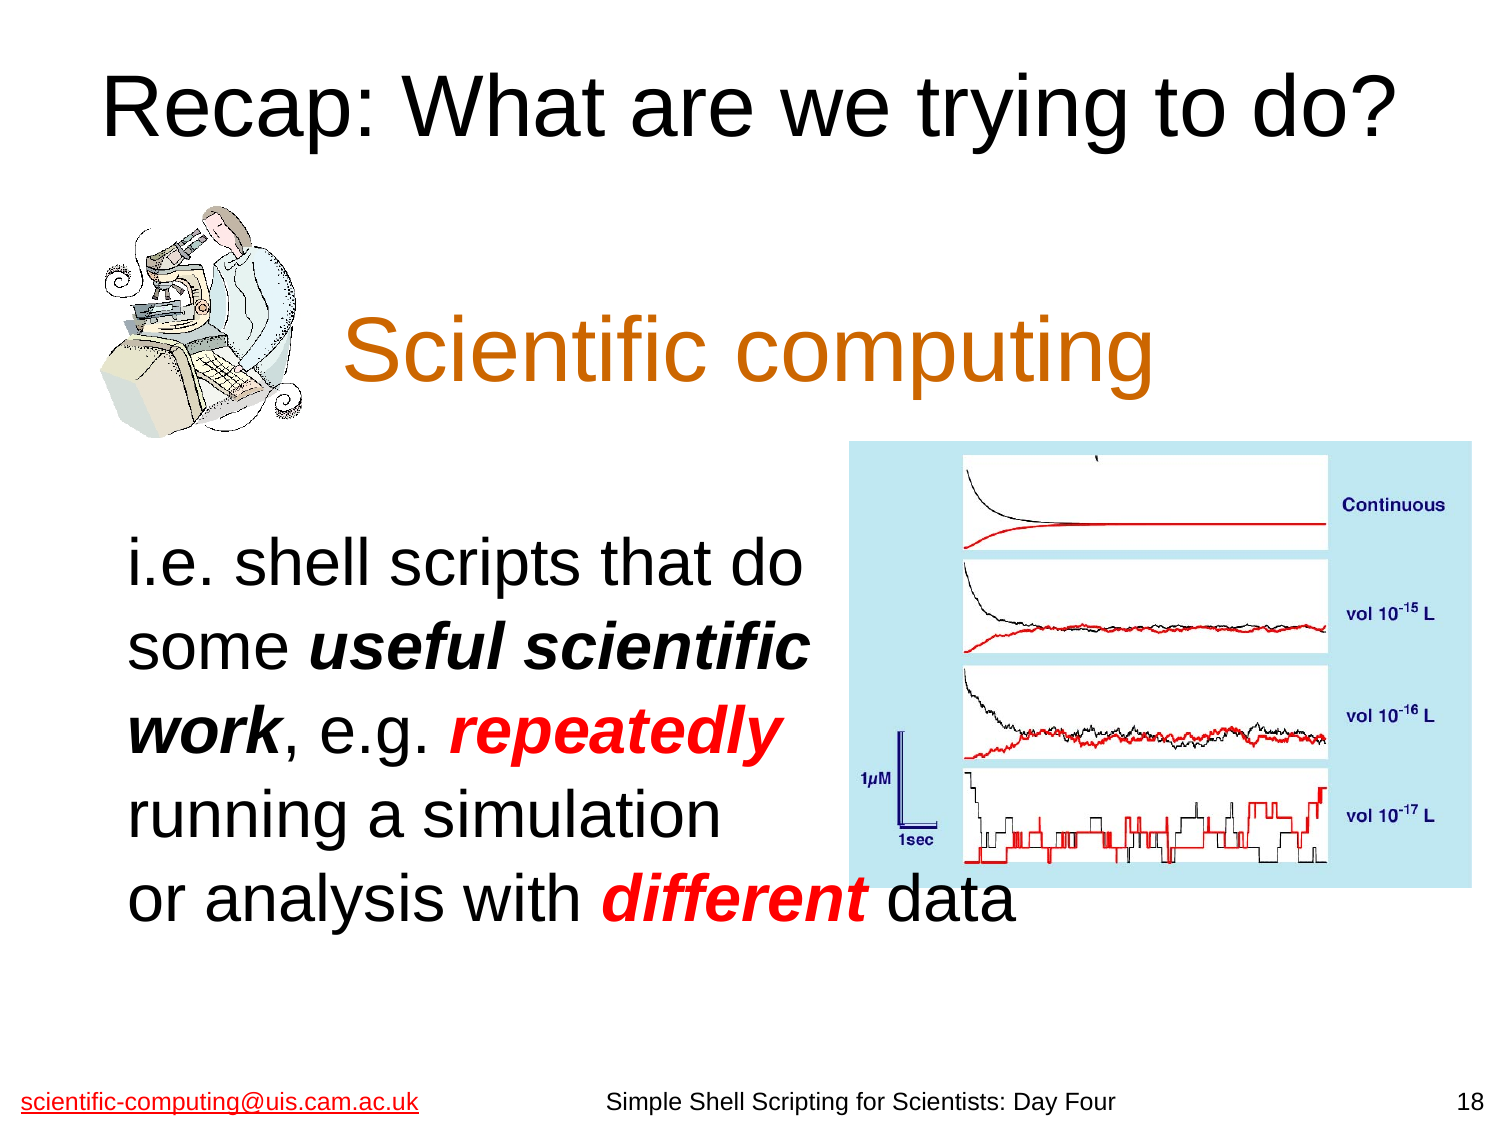

# Recap: What are we trying to do?
Scientific computing
i.e. shell scripts that do
some useful scientific
work, e.g. repeatedly
running a simulation
or analysis with different data
escience-support@ucs.cam.ac.uk	Simple Shell Scripting for Scientists: Day Three
18